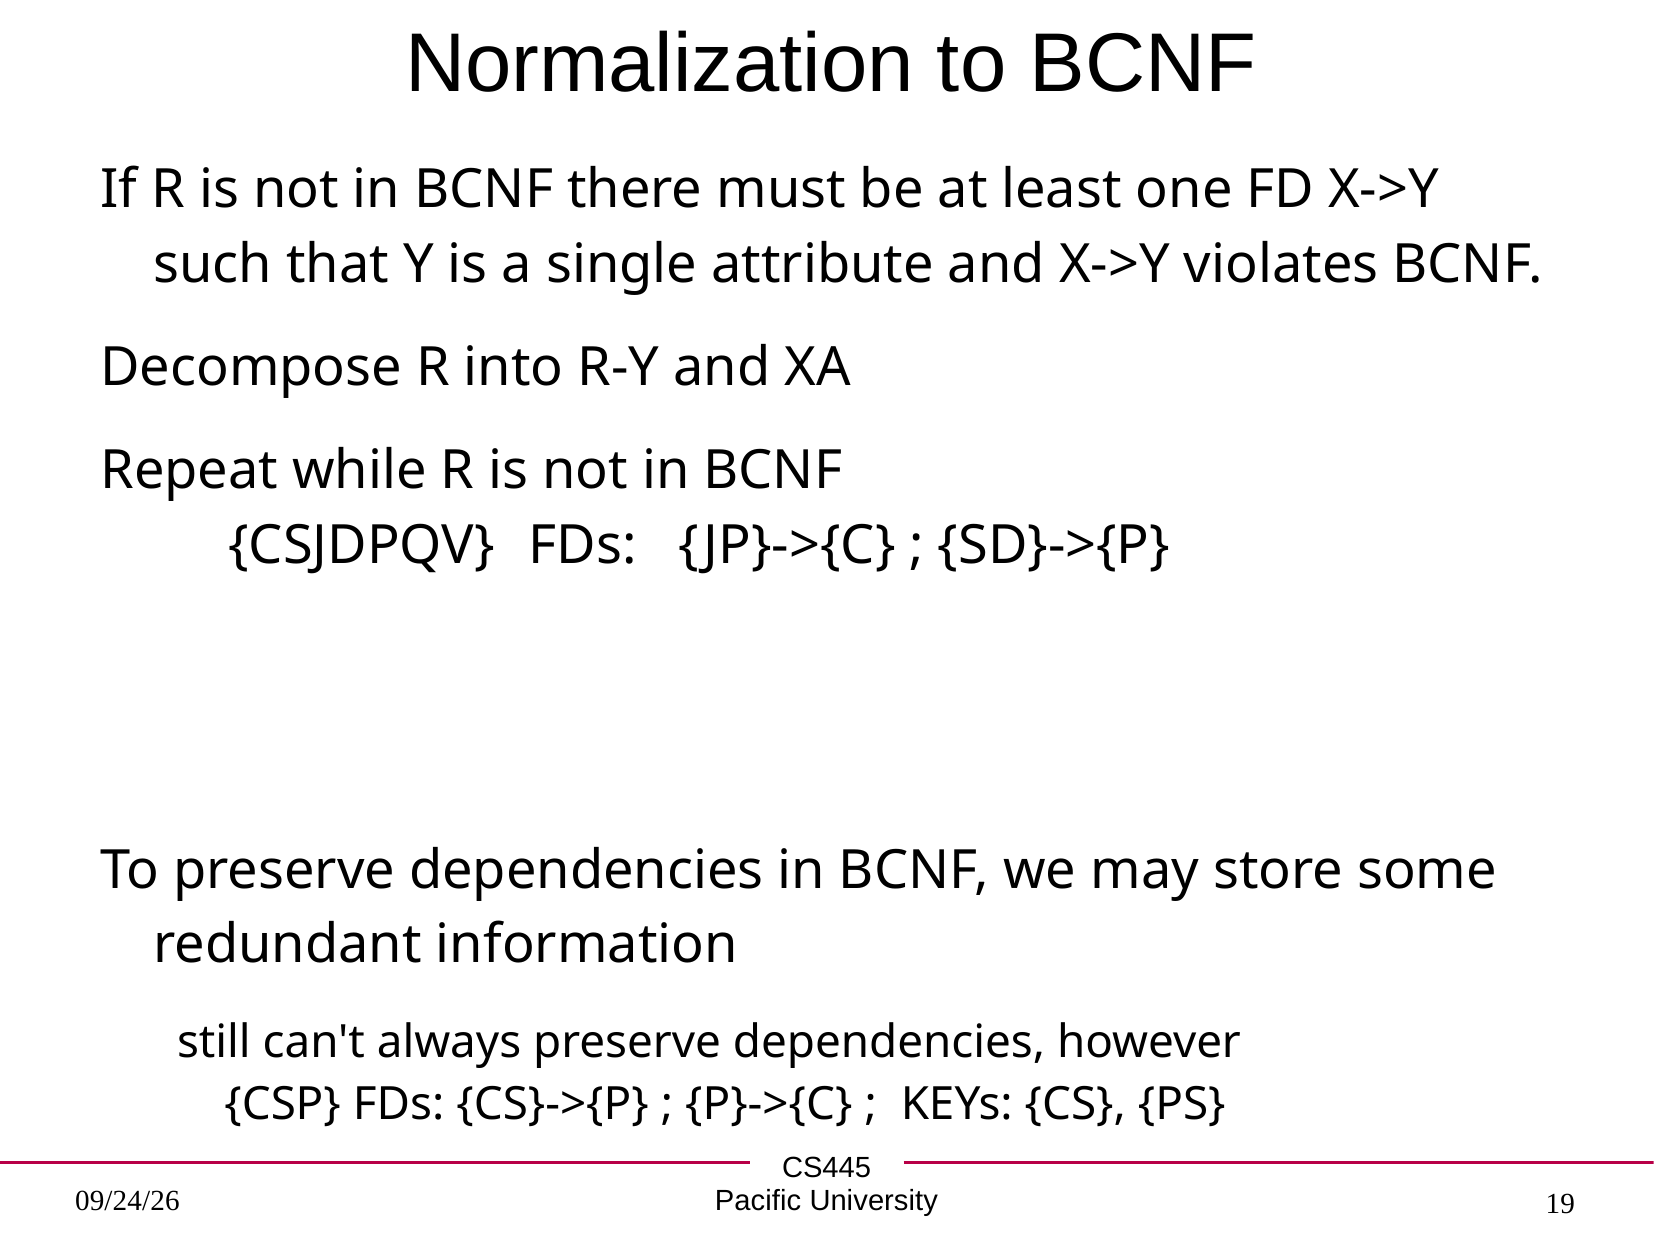

# Normalization to BCNF
If R is not in BCNF there must be at least one FD X->Y such that Y is a single attribute and X->Y violates BCNF.
Decompose R into R-Y and XA
Repeat while R is not in BCNF
	{CSJDPQV} 	FDs:	{JP}->{C} ; {SD}->{P}
To preserve dependencies in BCNF, we may store some redundant information
still can't always preserve dependencies, however
{CSP} FDs: {CS}->{P} ; {P}->{C} ; KEYs: {CS}, {PS}